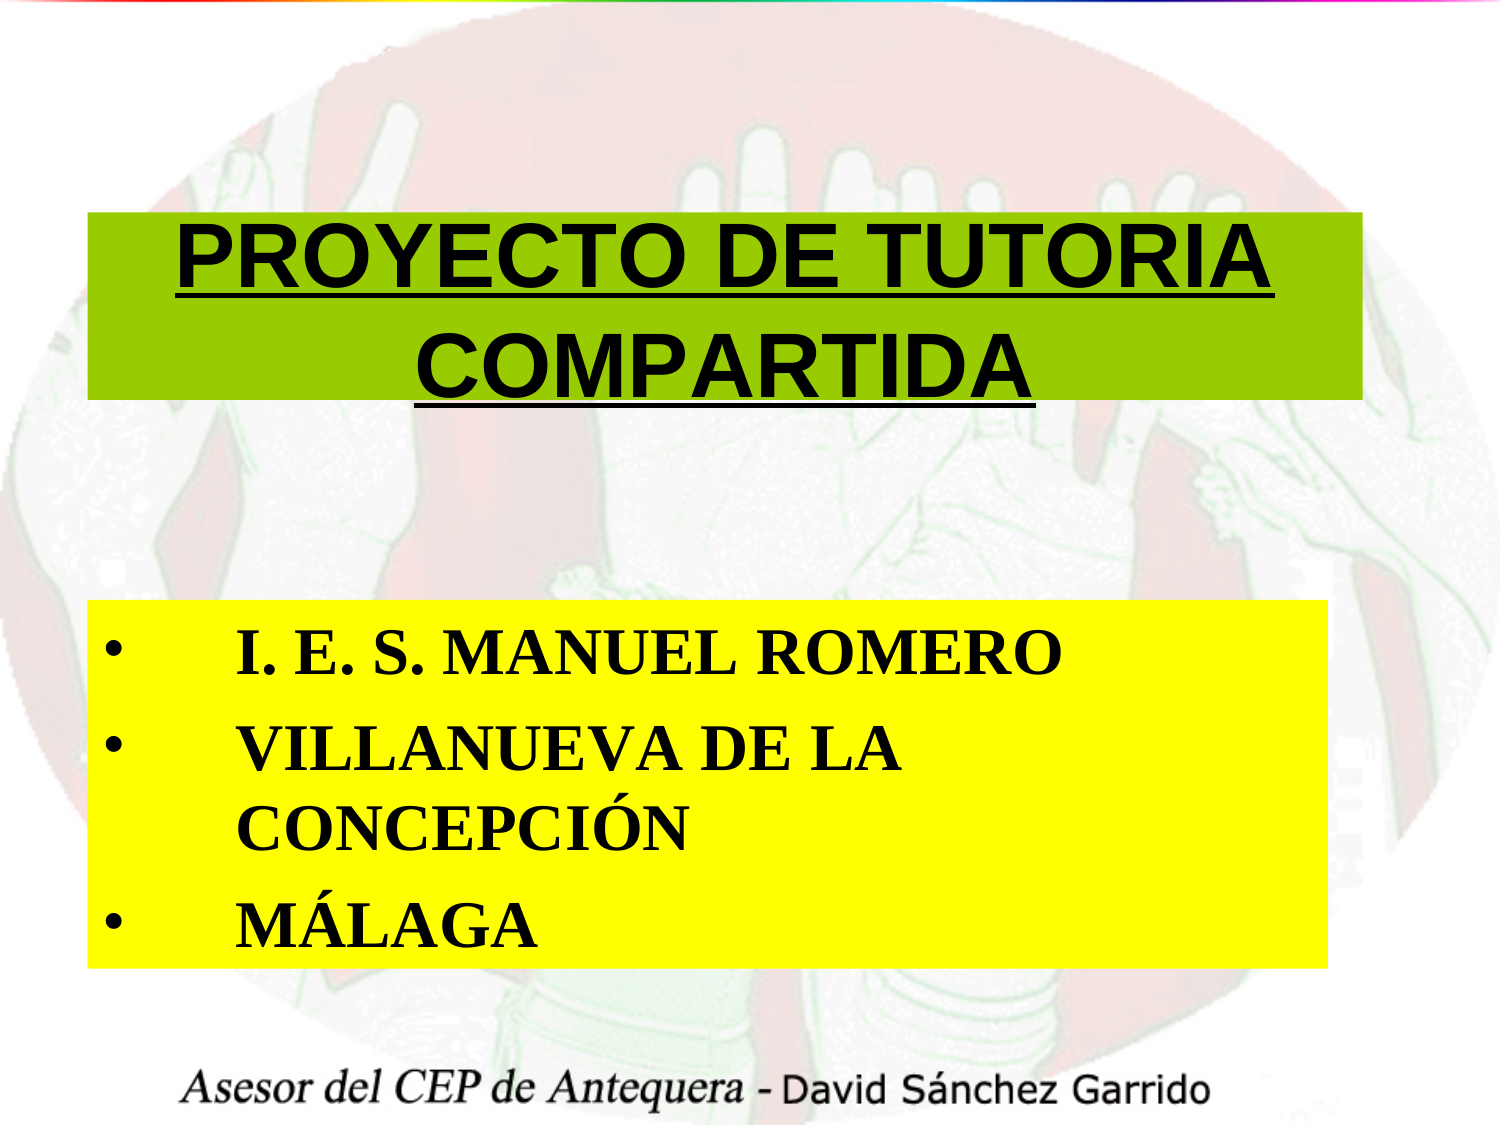

# PROYECTO DE TUTORIA COMPARTIDA
I. E. S. MANUEL ROMERO
VILLANUEVA DE LA CONCEPCIÓN
MÁLAGA